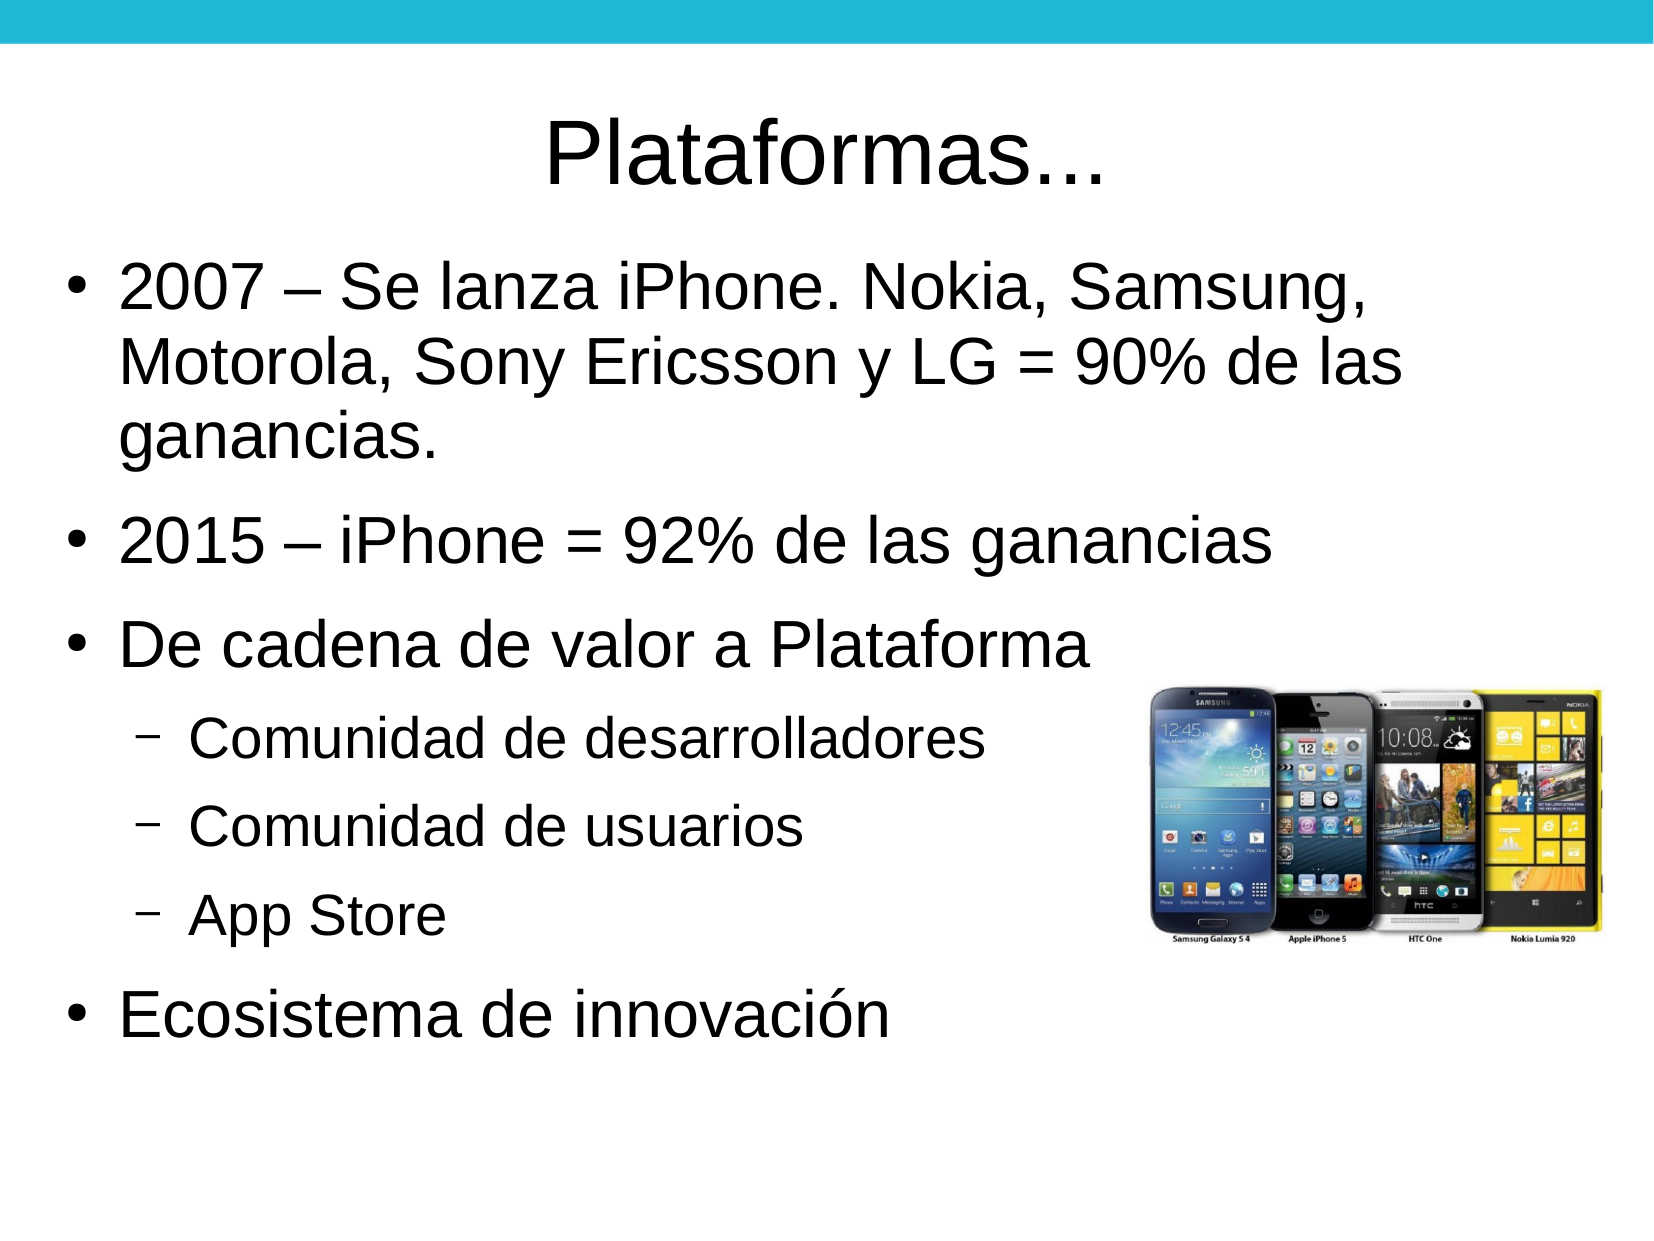

# Plataformas...
2007 – Se lanza iPhone. Nokia, Samsung, Motorola, Sony Ericsson y LG = 90% de las ganancias.
2015 – iPhone = 92% de las ganancias
De cadena de valor a Plataforma
Comunidad de desarrolladores
Comunidad de usuarios
App Store
Ecosistema de innovación